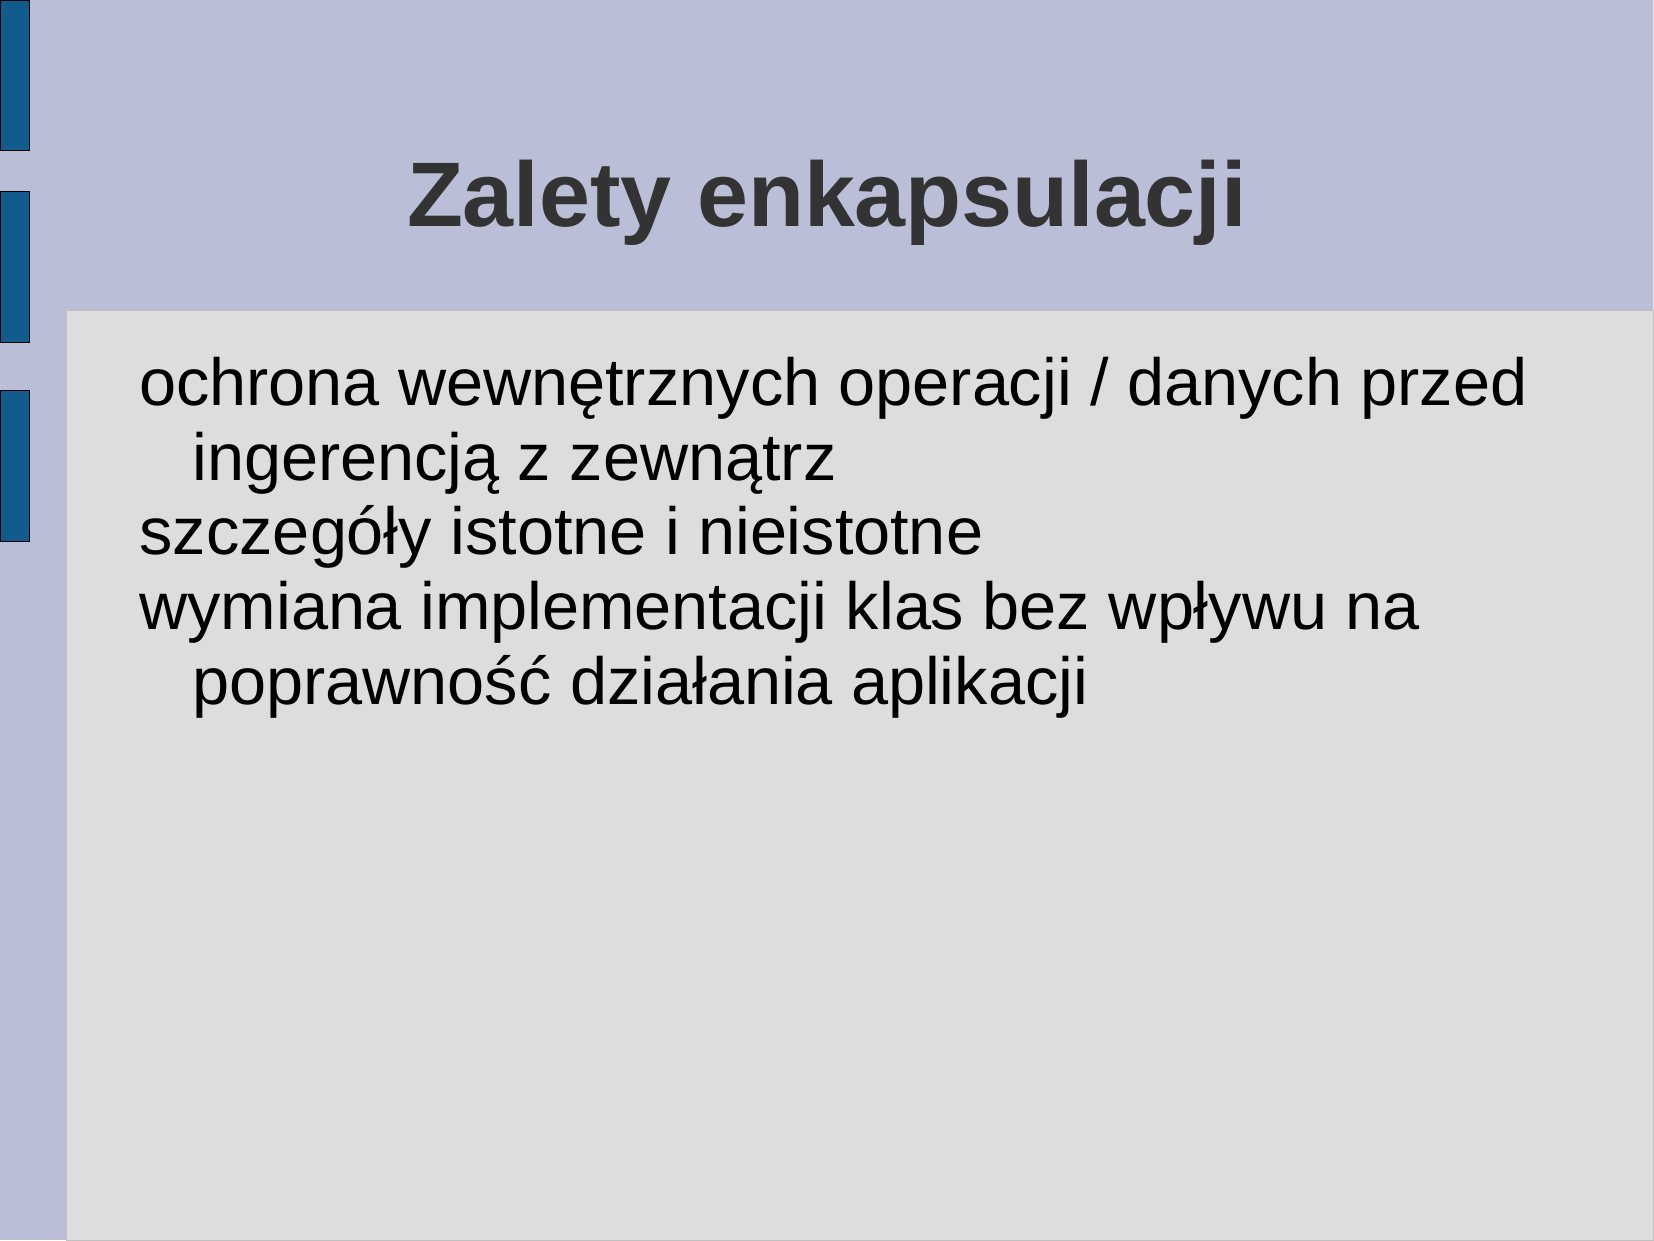

# Zalety enkapsulacji
ochrona wewnętrznych operacji / danych przed ingerencją z zewnątrz
szczegóły istotne i nieistotne
wymiana implementacji klas bez wpływu na poprawność działania aplikacji